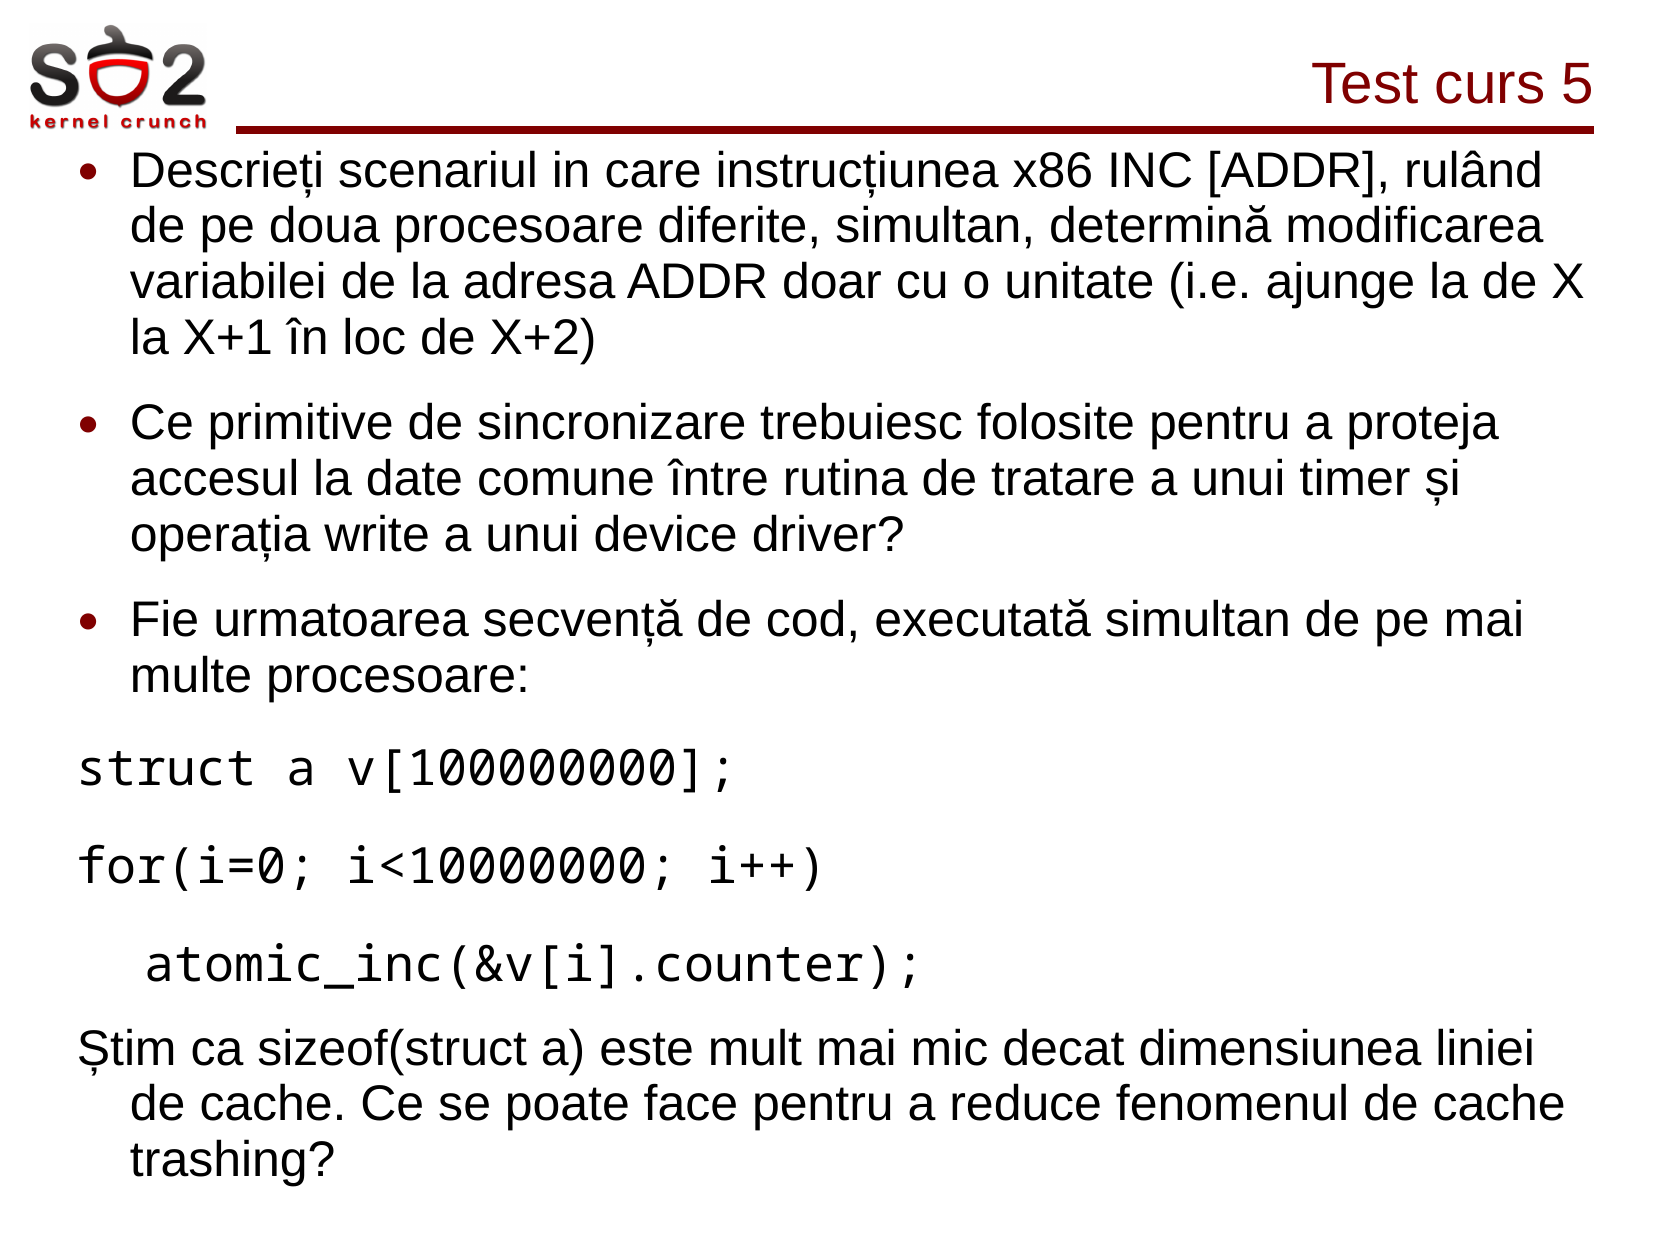

# Test curs 5
Descrieți scenariul in care instrucțiunea x86 INC [ADDR], rulând de pe doua procesoare diferite, simultan, determină modificarea variabilei de la adresa ADDR doar cu o unitate (i.e. ajunge la de X la X+1 în loc de X+2)
Ce primitive de sincronizare trebuiesc folosite pentru a proteja accesul la date comune între rutina de tratare a unui timer și operația write a unui device driver?
Fie urmatoarea secvență de cod, executată simultan de pe mai multe procesoare:
struct a v[100000000];
for(i=0; i<10000000; i++)
atomic_inc(&v[i].counter);
Știm ca sizeof(struct a) este mult mai mic decat dimensiunea liniei de cache. Ce se poate face pentru a reduce fenomenul de cache trashing?